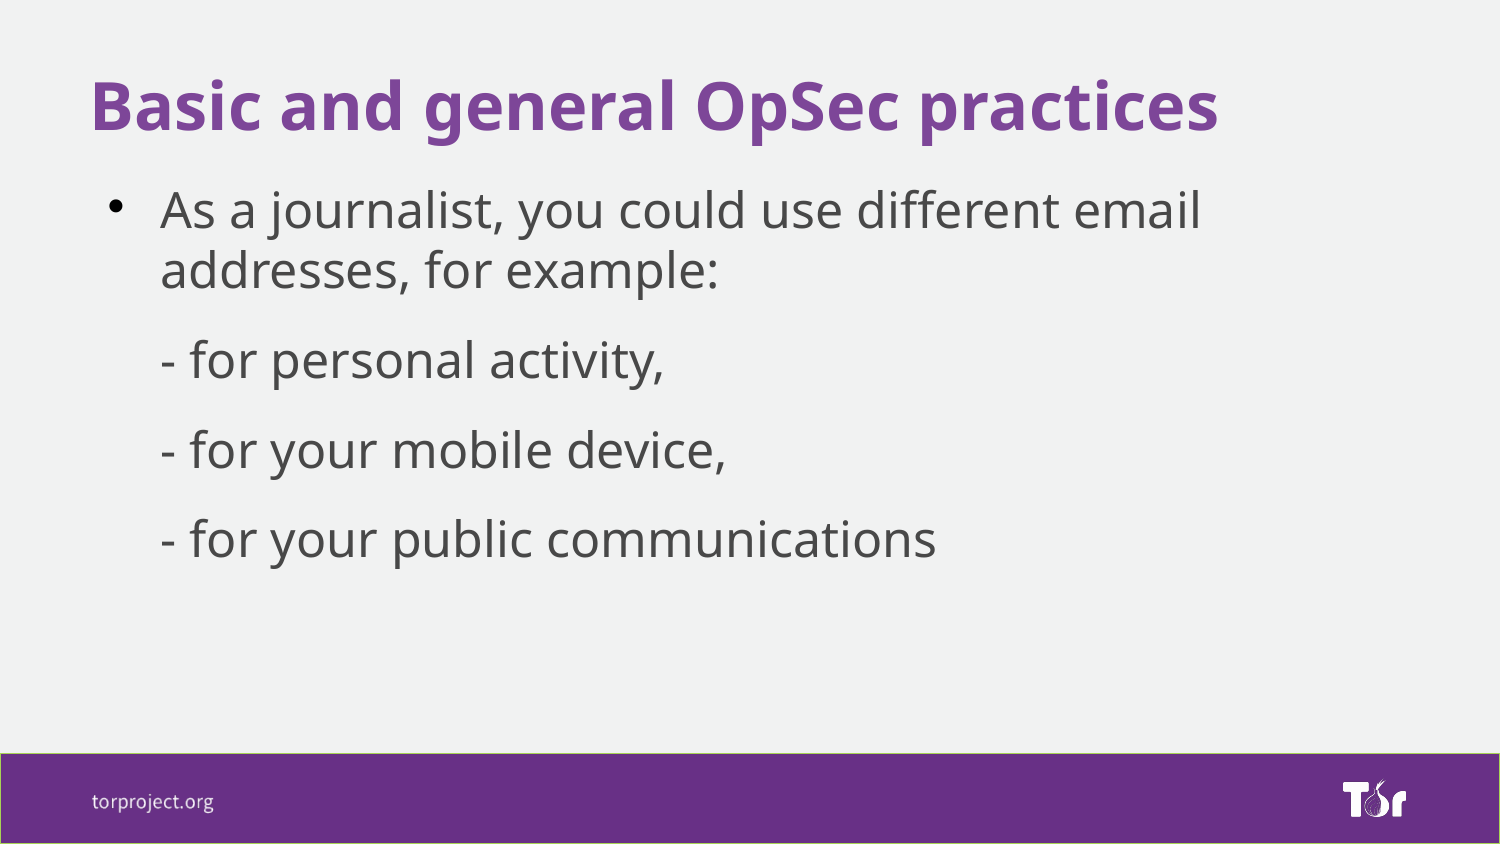

Basic and general OpSec practices
As a journalist, you could use different email addresses, for example:
- for personal activity,
- for your mobile device,
- for your public communications